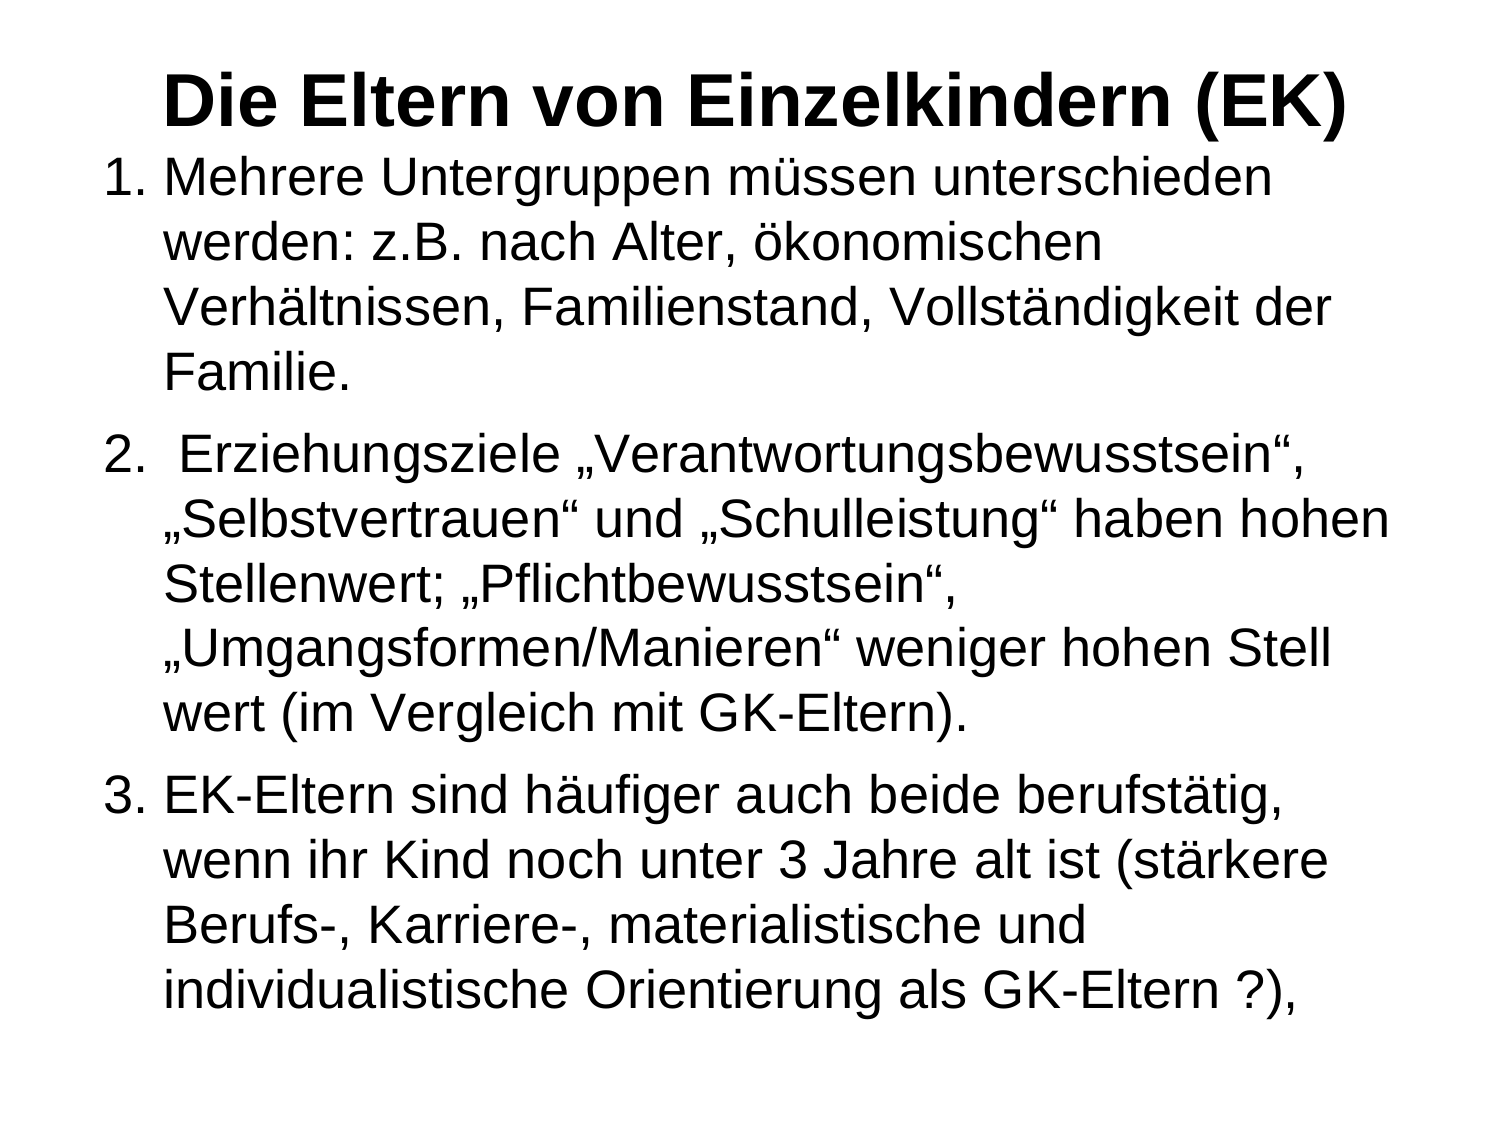

Die Eltern von Einzelkindern (EK)
1. Mehrere Untergruppen müssen unterschieden werden: z.B. nach Alter, ökonomischen Verhältnissen, Familienstand, Vollständigkeit der Familie.
2.	 Erziehungsziele „Verantwortungsbewusstsein“, „Selbstver­trauen“ und „Schulleistung“ haben hohen Stellenwert; „Pflichtbewusstsein“, „Umgangsformen/Manieren“ weniger hohen Stell­wert (im Vergleich mit GK-Eltern).
3. EK-Eltern sind häufiger auch beide berufstätig, wenn ihr Kind noch unter 3 Jahre alt ist (stärkere Berufs-, Karriere-, materialistische und individualistische Orientierung als GK-Eltern ?),